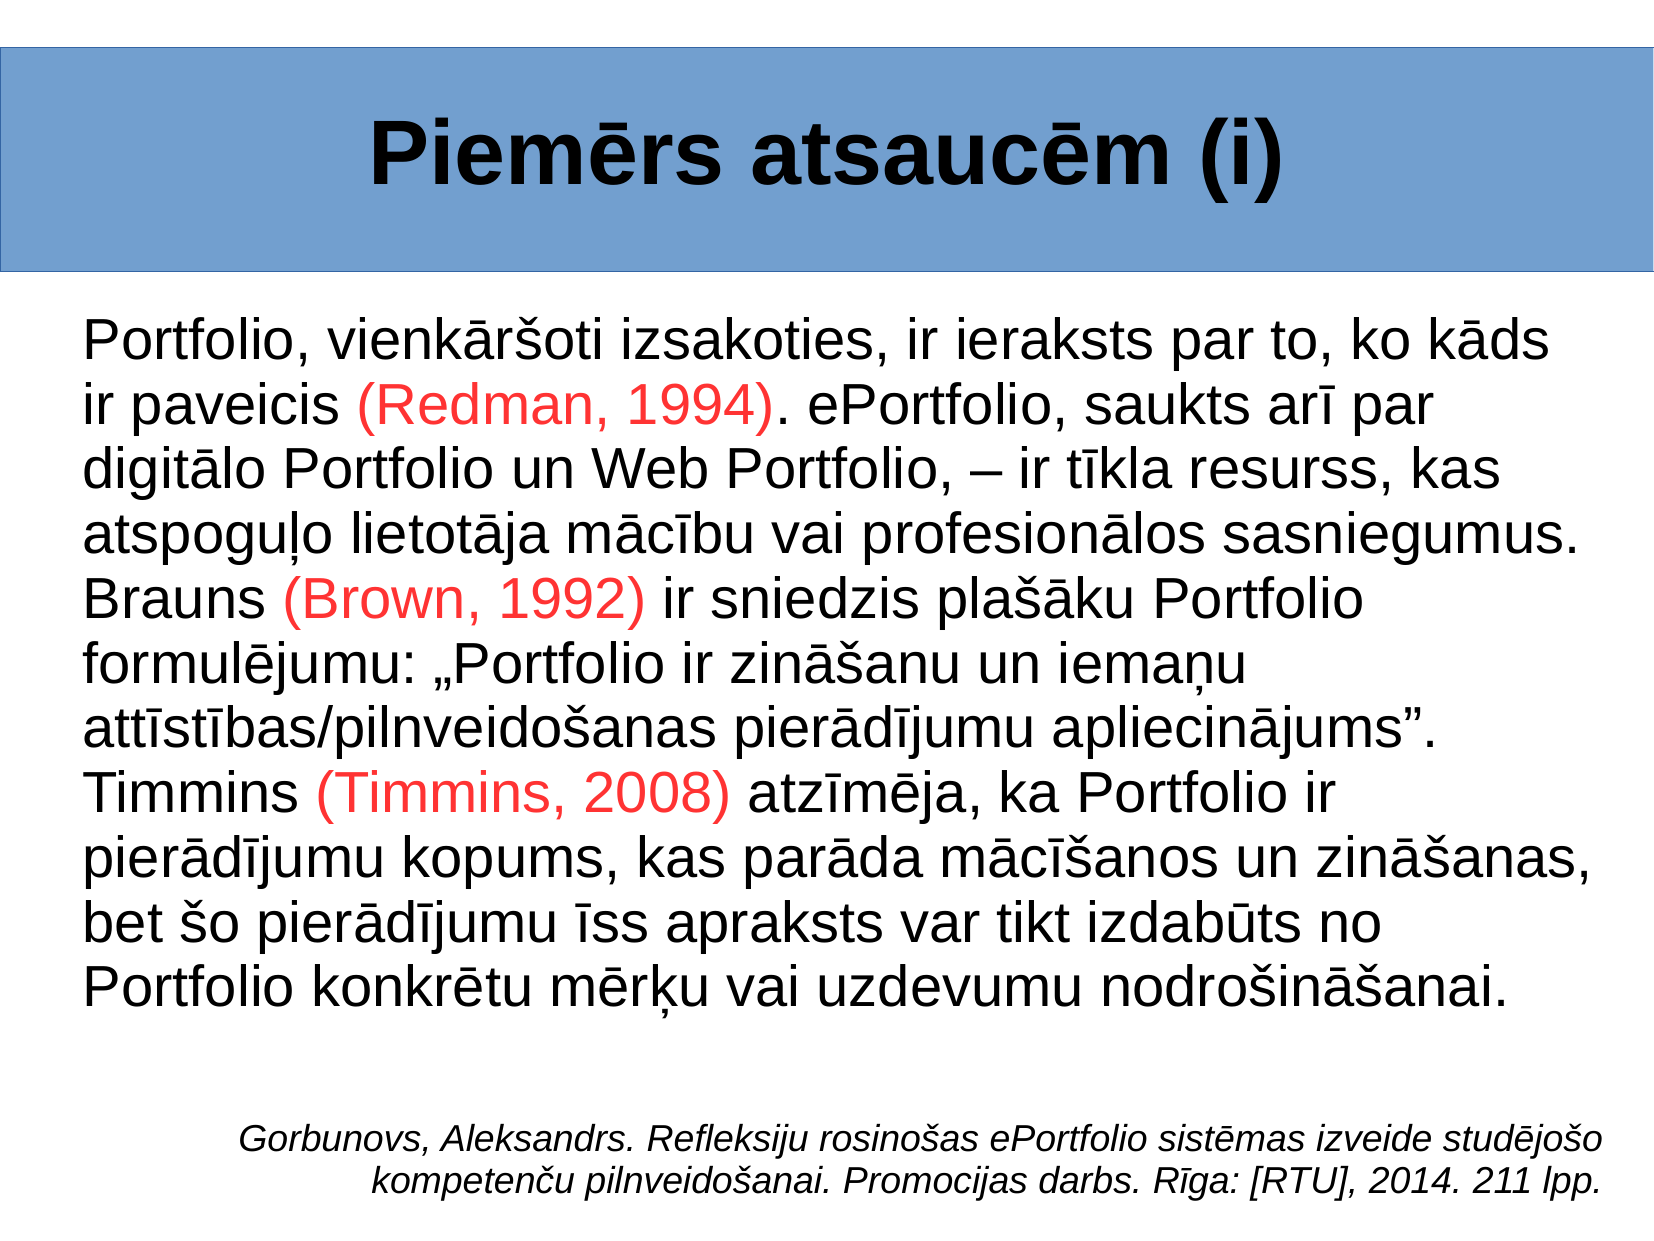

# Piemērs atsaucēm (i)
Portfolio, vienkāršoti izsakoties, ir ieraksts par to, ko kāds ir paveicis (Redman, 1994). ePortfolio, saukts arī par digitālo Portfolio un Web Portfolio, – ir tīkla resurss, kas atspoguļo lietotāja mācību vai profesionālos sasniegumus. Brauns (Brown, 1992) ir sniedzis plašāku Portfolio formulējumu: „Portfolio ir zināšanu un iemaņu attīstības/pilnveidošanas pierādījumu apliecinājums”. Timmins (Timmins, 2008) atzīmēja, ka Portfolio ir pierādījumu kopums, kas parāda mācīšanos un zināšanas, bet šo pierādījumu īss apraksts var tikt izdabūts no Portfolio konkrētu mērķu vai uzdevumu nodrošināšanai.
Gorbunovs, Aleksandrs. Refleksiju rosinošas ePortfolio sistēmas izveide studējošo kompetenču pilnveidošanai. Promocijas darbs. Rīga: [RTU], 2014. 211 lpp.